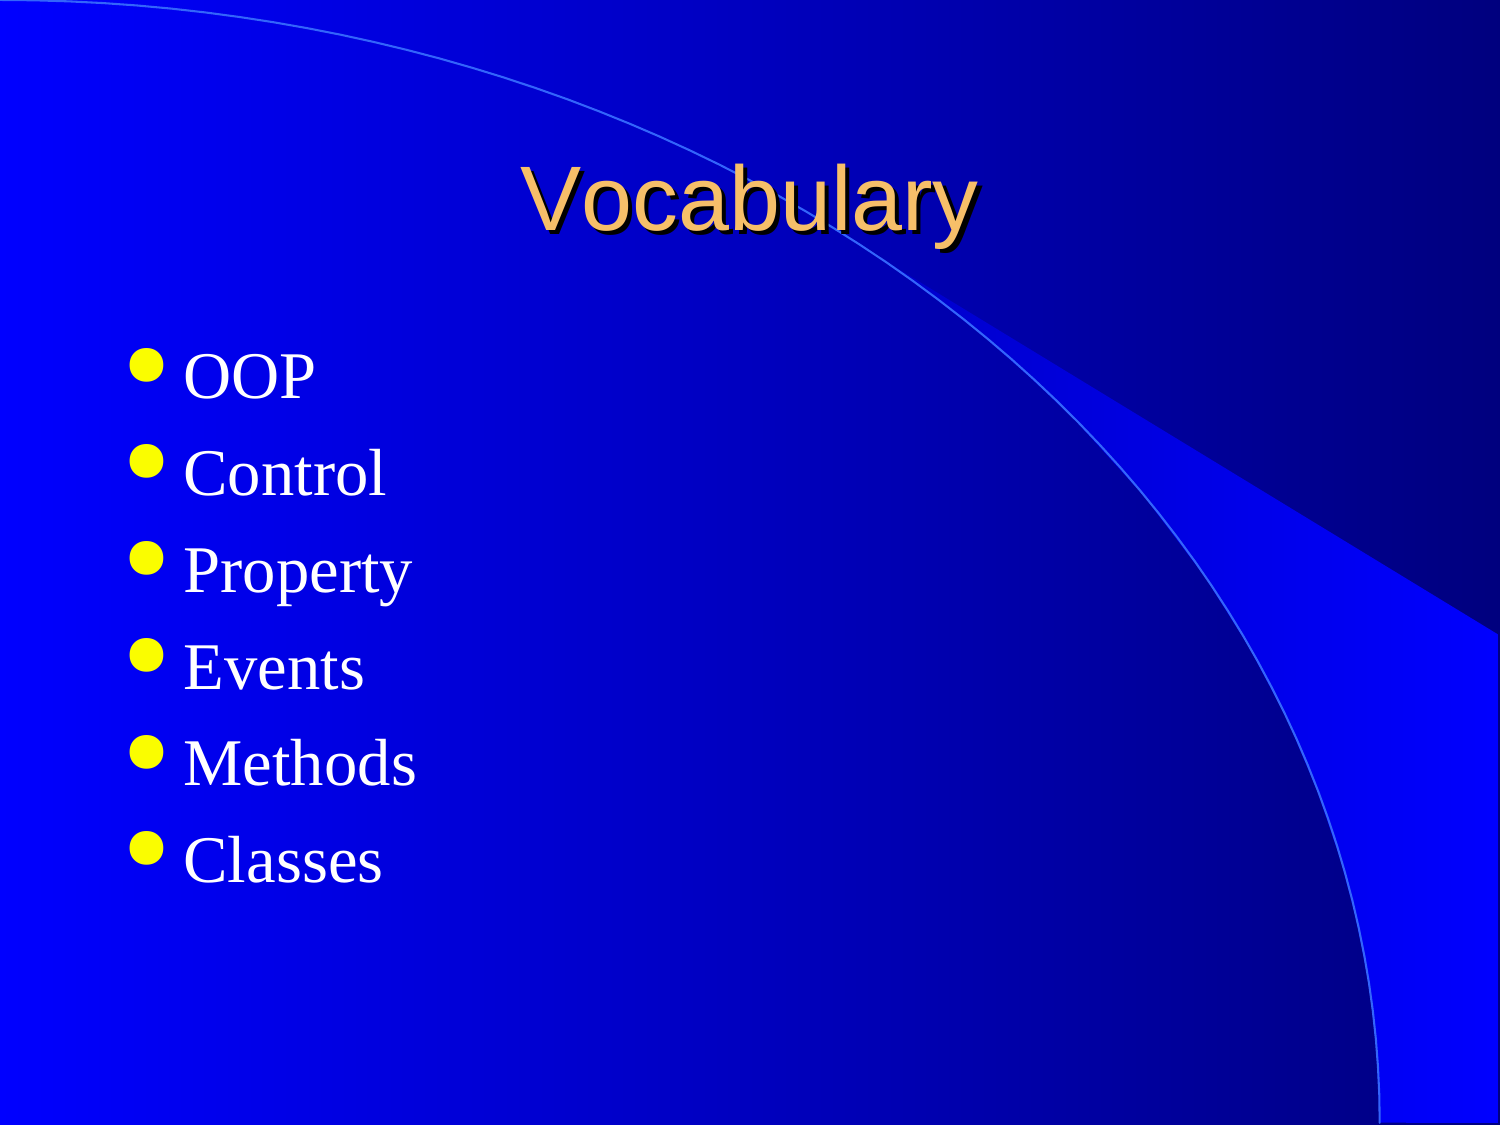

# Vocabulary
OOP
Control
Property
Events
Methods
Classes